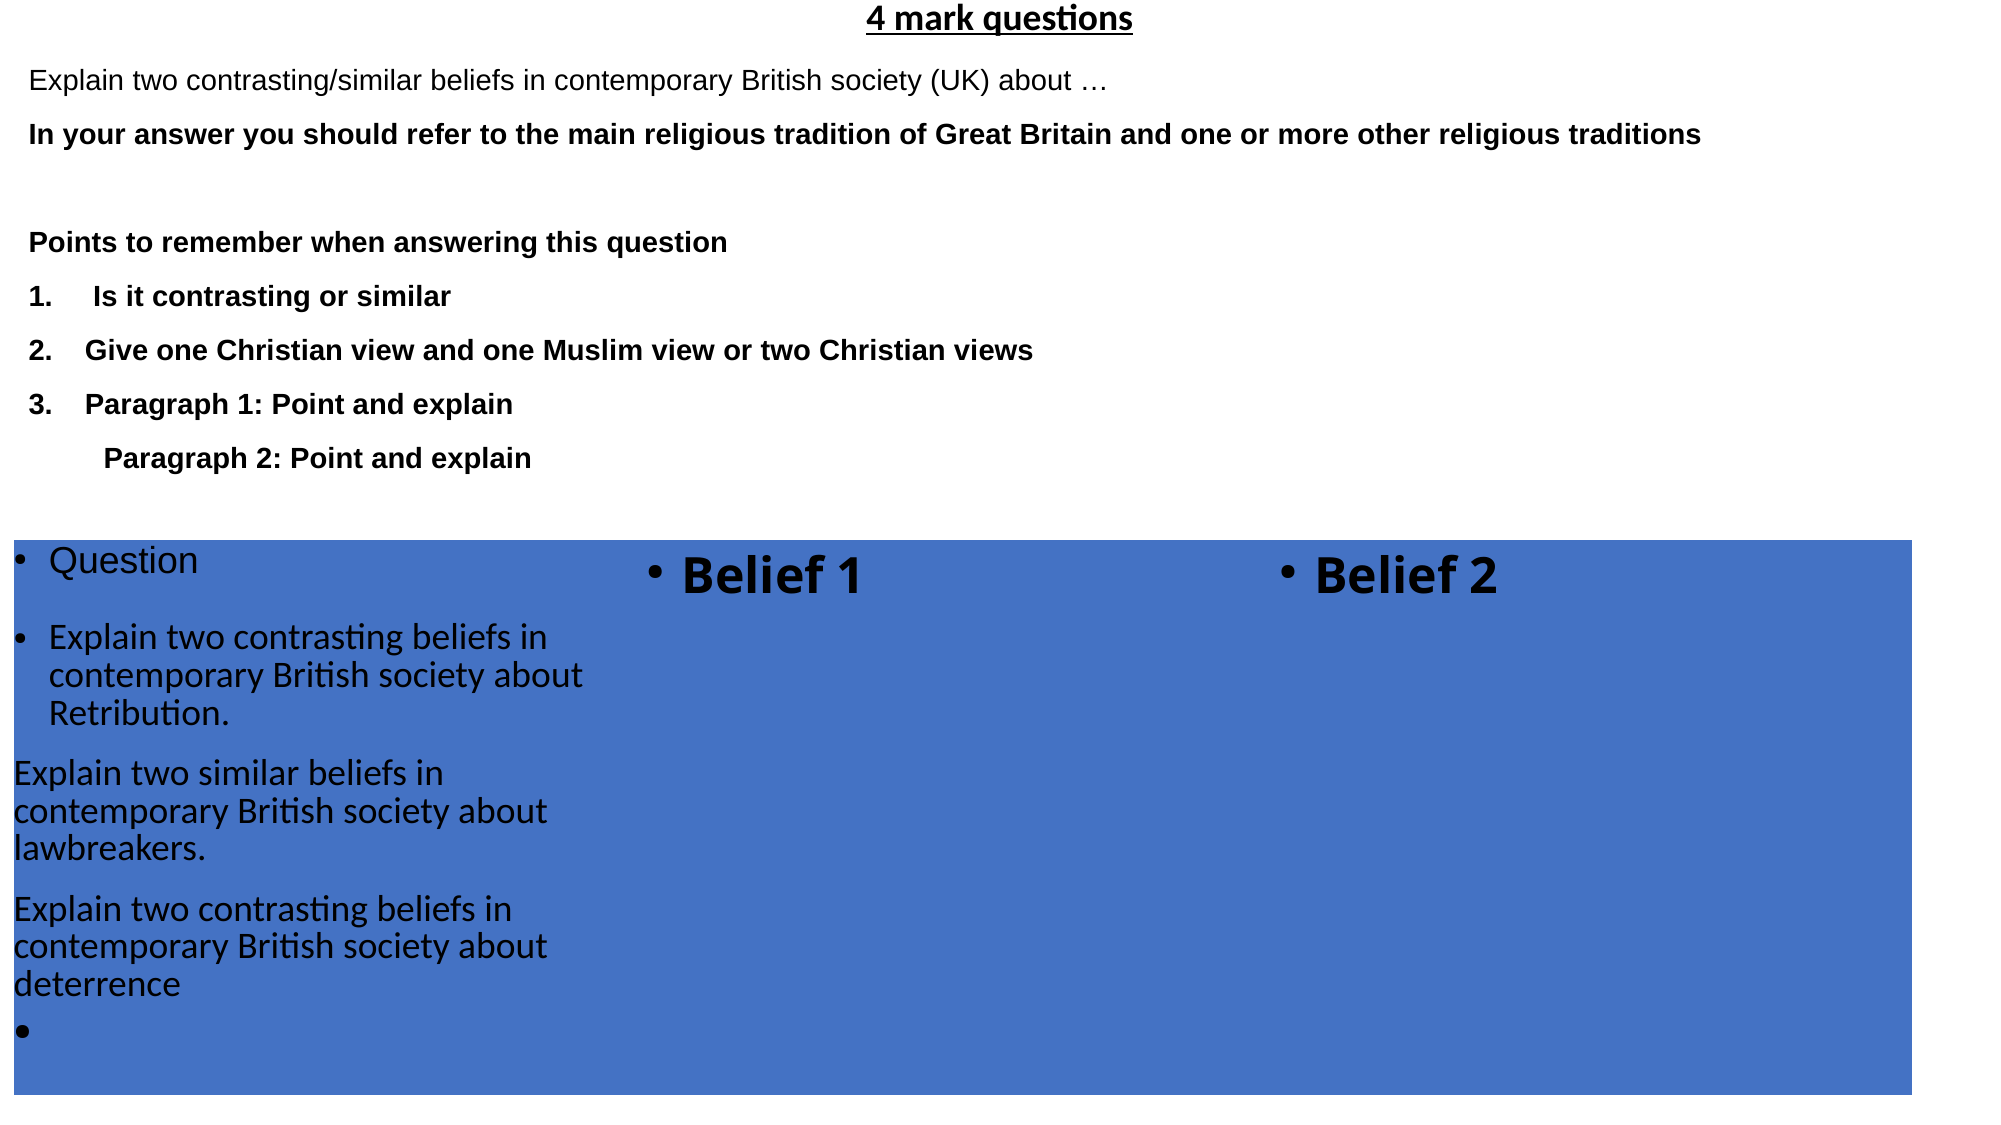

4 mark questions
Explain two contrasting/similar beliefs in contemporary British society (UK) about …
In your answer you should refer to the main religious tradition of Great Britain and one or more other religious traditions
Points to remember when answering this question
 Is it contrasting or similar
Give one Christian view and one Muslim view or two Christian views
Paragraph 1: Point and explain
	Paragraph 2: Point and explain
| Question | Belief 1 | Belief 2 |
| --- | --- | --- |
| Explain two contrasting beliefs in contemporary British society about Retribution. | | |
| Explain two similar beliefs in contemporary British society about lawbreakers. | | |
| Explain two contrasting beliefs in contemporary British society about deterrence | | |